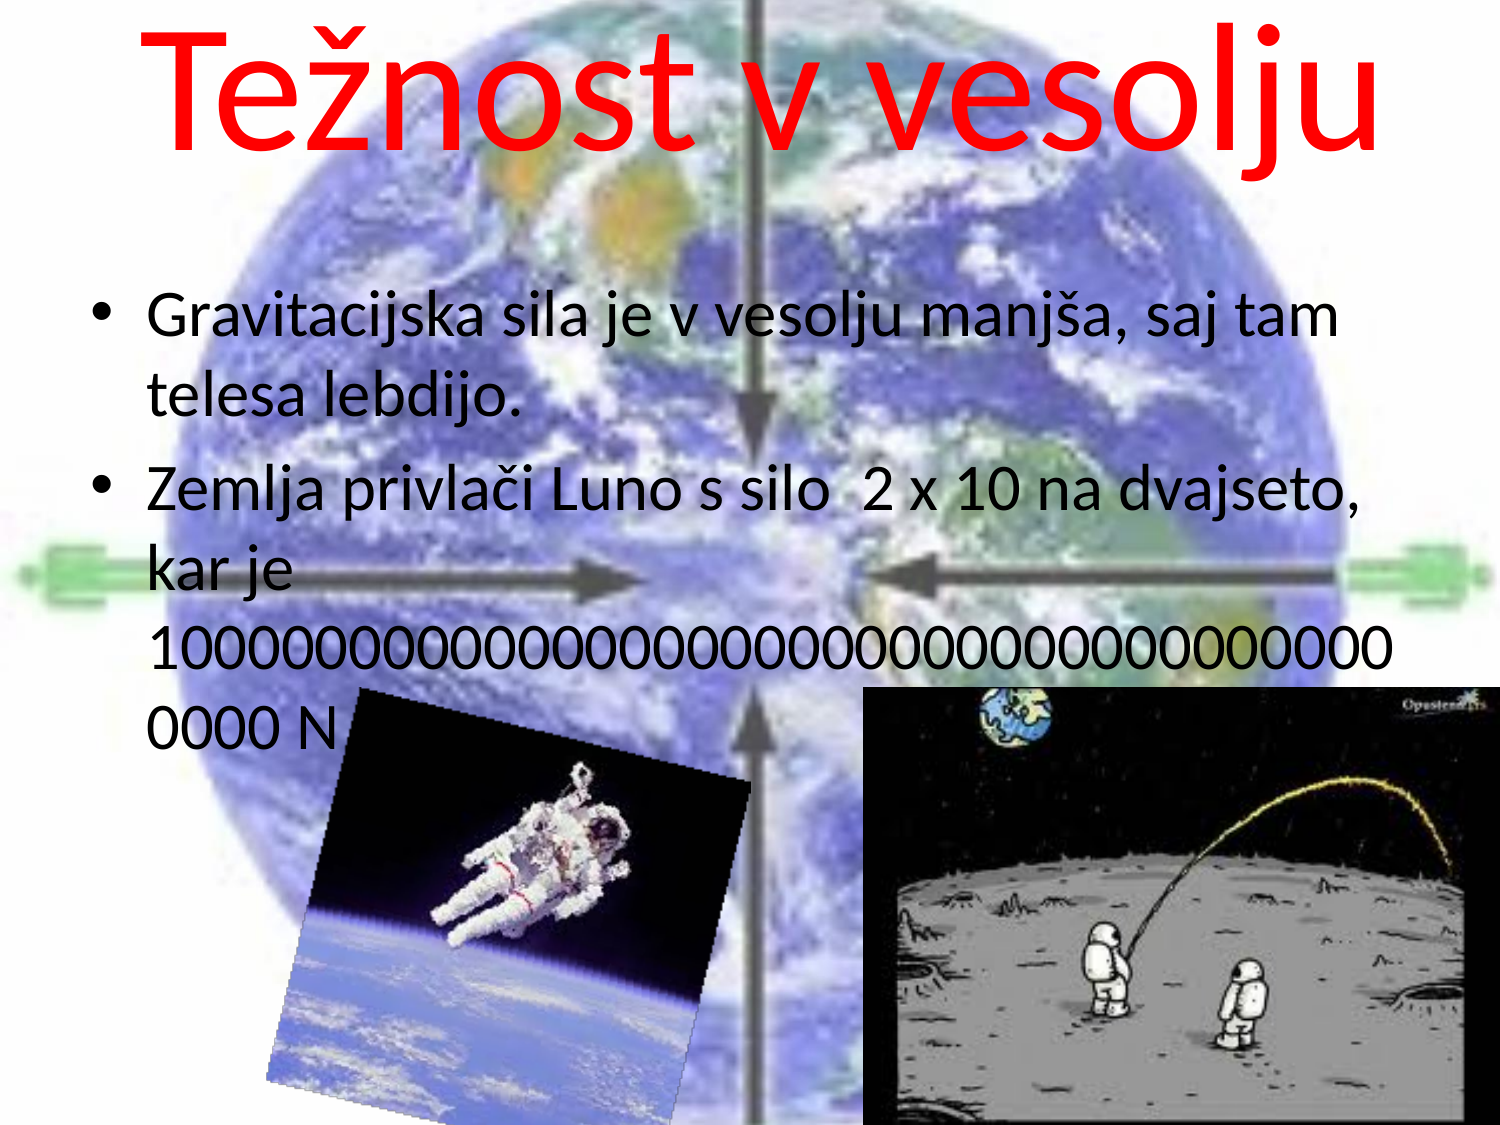

# Težnost v vesolju
Gravitacijska sila je v vesolju manjša, saj tam telesa lebdijo.
Zemlja privlači Luno s silo 2 x 10 na dvajseto, kar je 10000000000000000000000000000000000000000 N